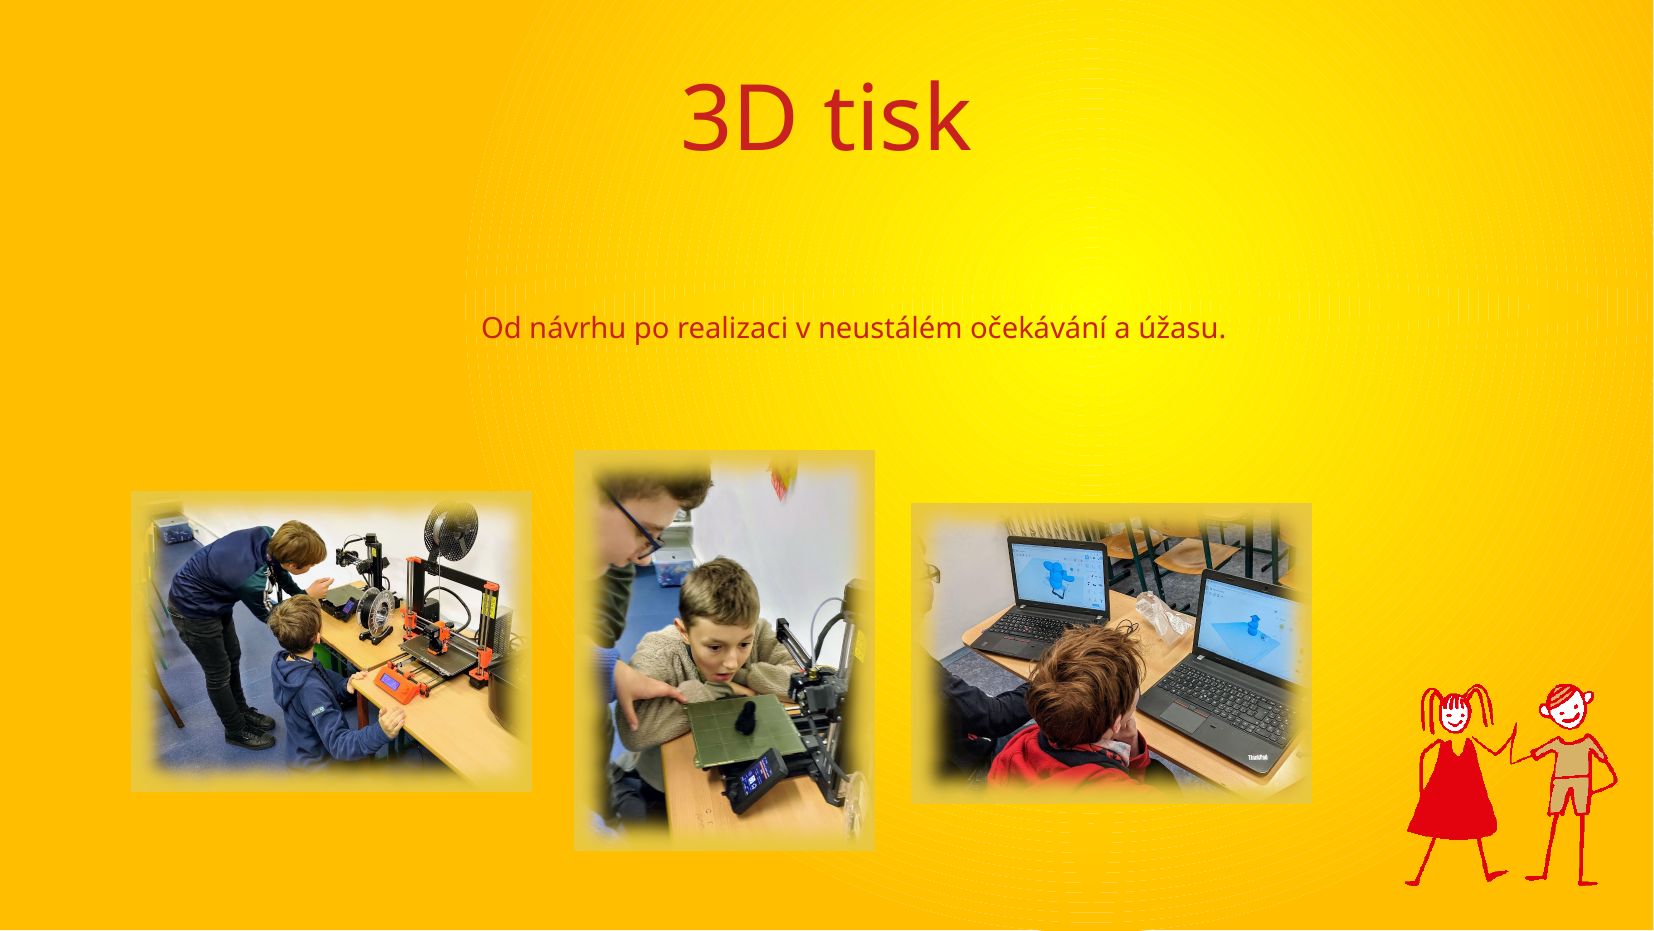

# 3D tisk
 Od návrhu po realizaci v neustálém očekávání a úžasu.